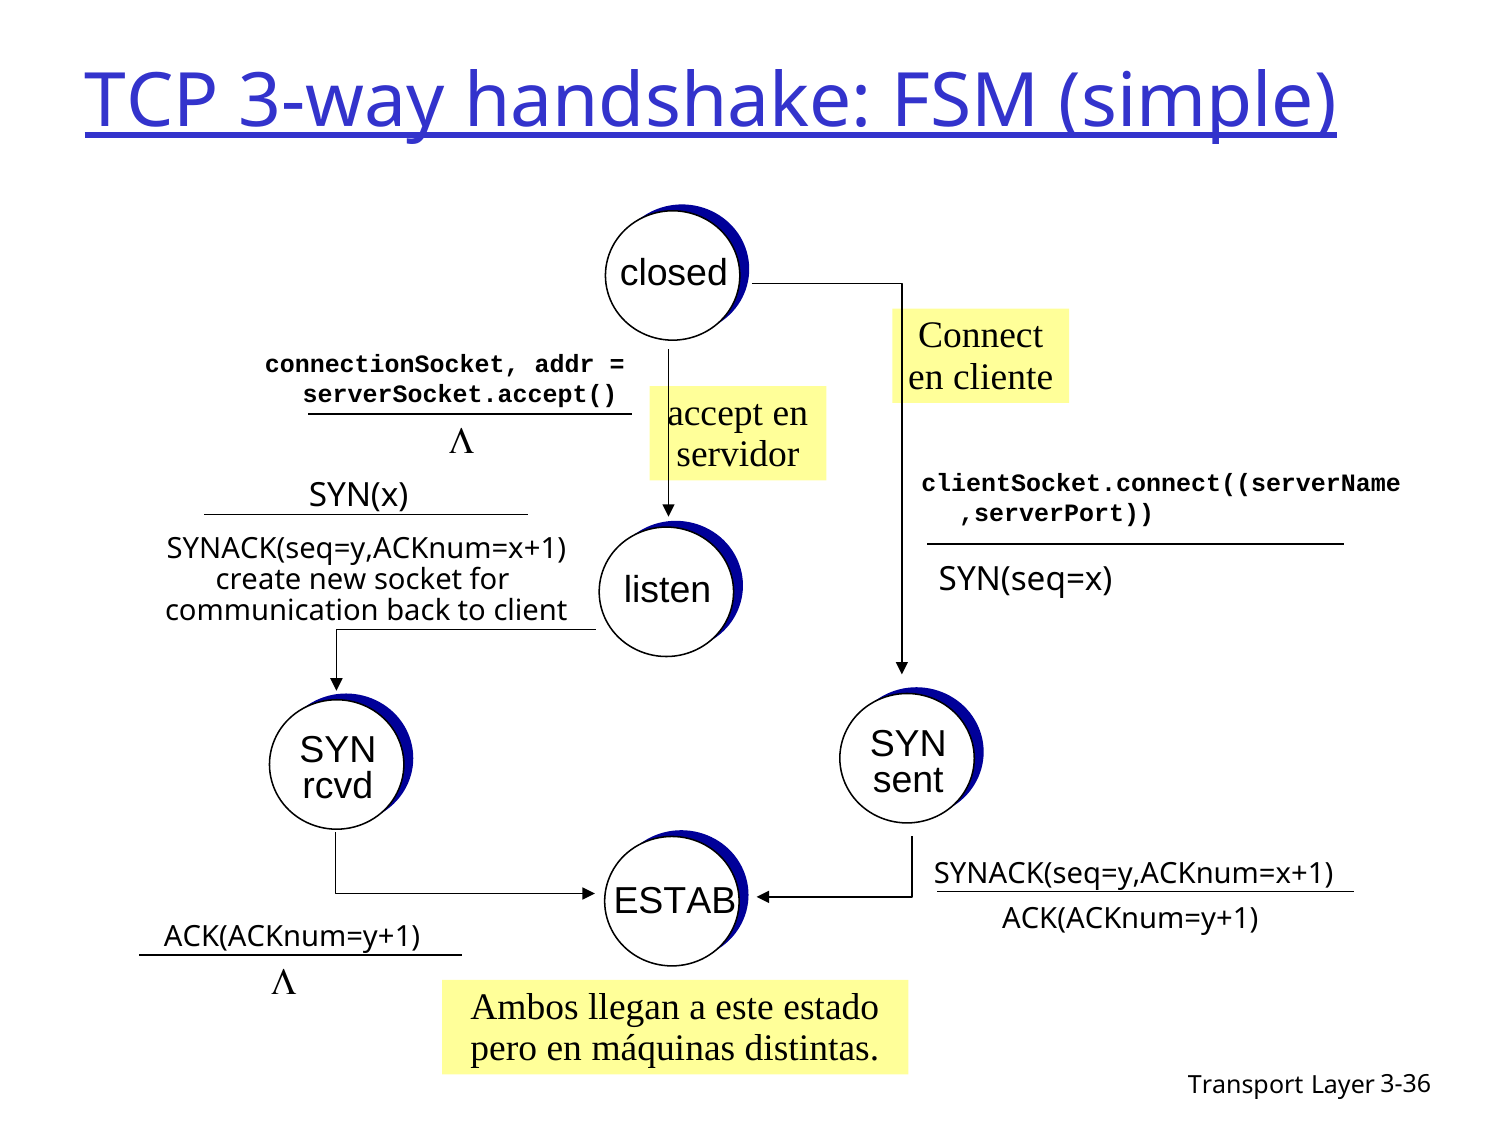

# TCP 3-way handshake: FSM (simple)
closed
Connect en cliente
connectionSocket, addr = serverSocket.accept()
accept en servidor

clientSocket.connect((serverName,serverPort))
SYN(x)
SYNACK(seq=y,ACKnum=x+1)
create new socket for
communication back to client
SYN(seq=x)
listen
SYN
sent
SYN
rcvd
SYNACK(seq=y,ACKnum=x+1)
ACK(ACKnum=y+1)
ESTAB
ACK(ACKnum=y+1)

Ambos llegan a este estado pero en máquinas distintas.
Transport Layer